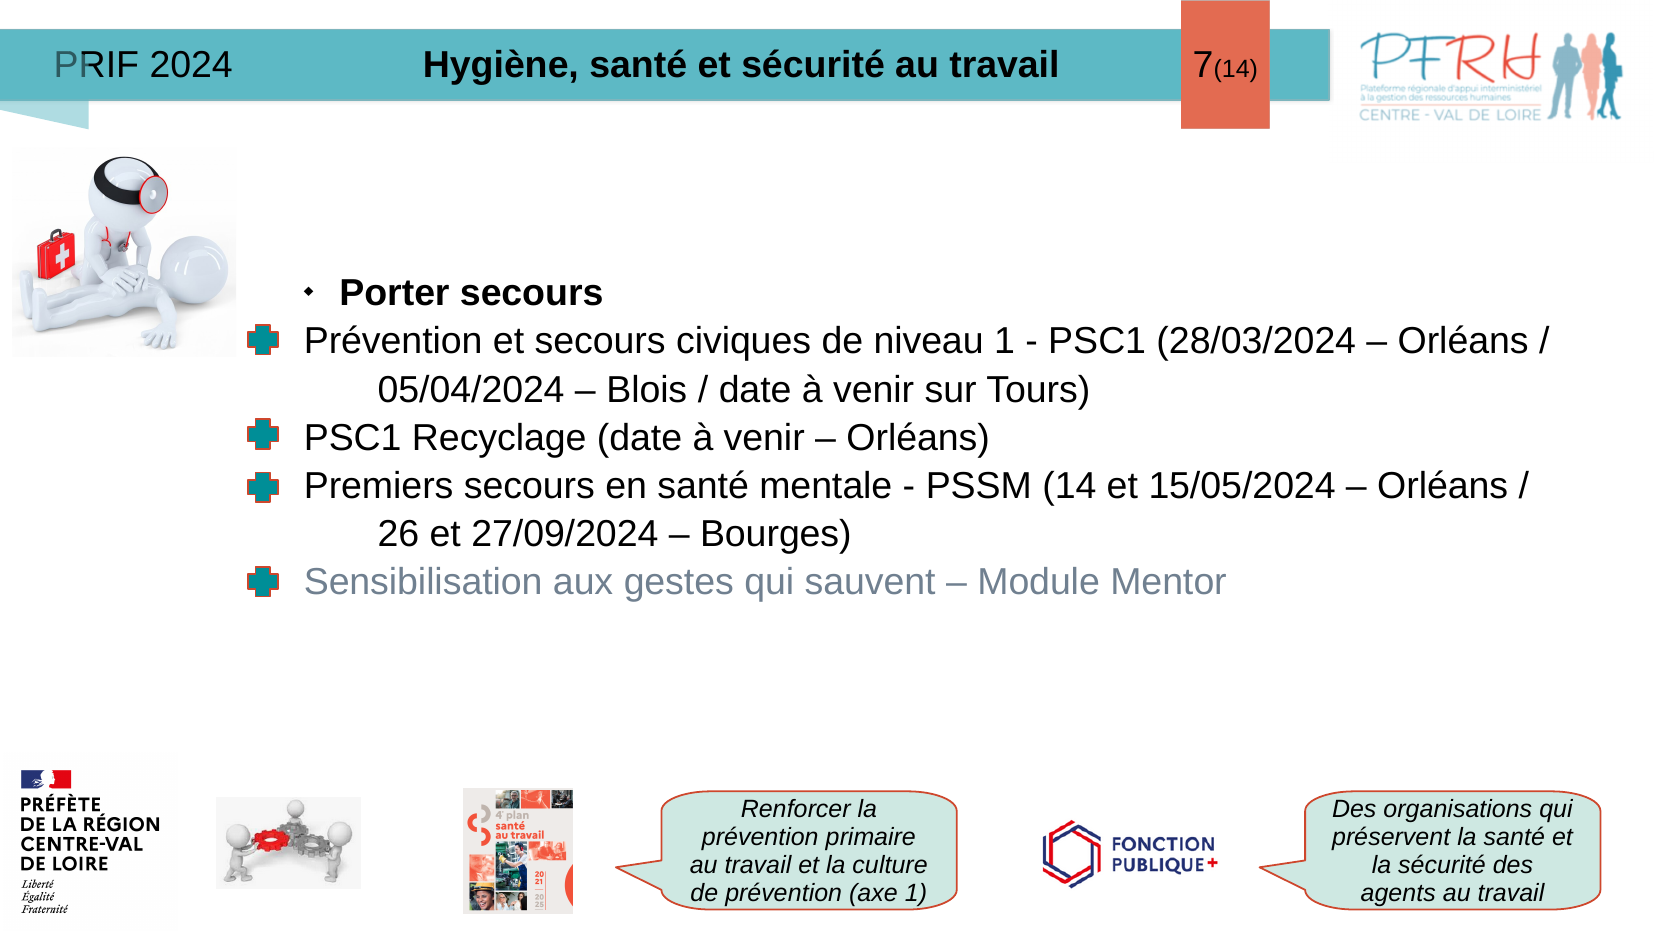

7(14)
PRIF 2024			Hygiène, santé et sécurité au travail
Porter secours
Prévention et secours civiques de niveau 1 - PSC1 (28/03/2024 – Orléans /
	05/04/2024 – Blois / date à venir sur Tours)
PSC1 Recyclage (date à venir – Orléans)
Premiers secours en santé mentale - PSSM (14 et 15/05/2024 – Orléans /
	26 et 27/09/2024 – Bourges)
Sensibilisation aux gestes qui sauvent – Module Mentor
Renforcer la prévention primaire au travail et la culture de prévention (axe 1)
Des organisations qui préservent la santé et la sécurité des agents au travail